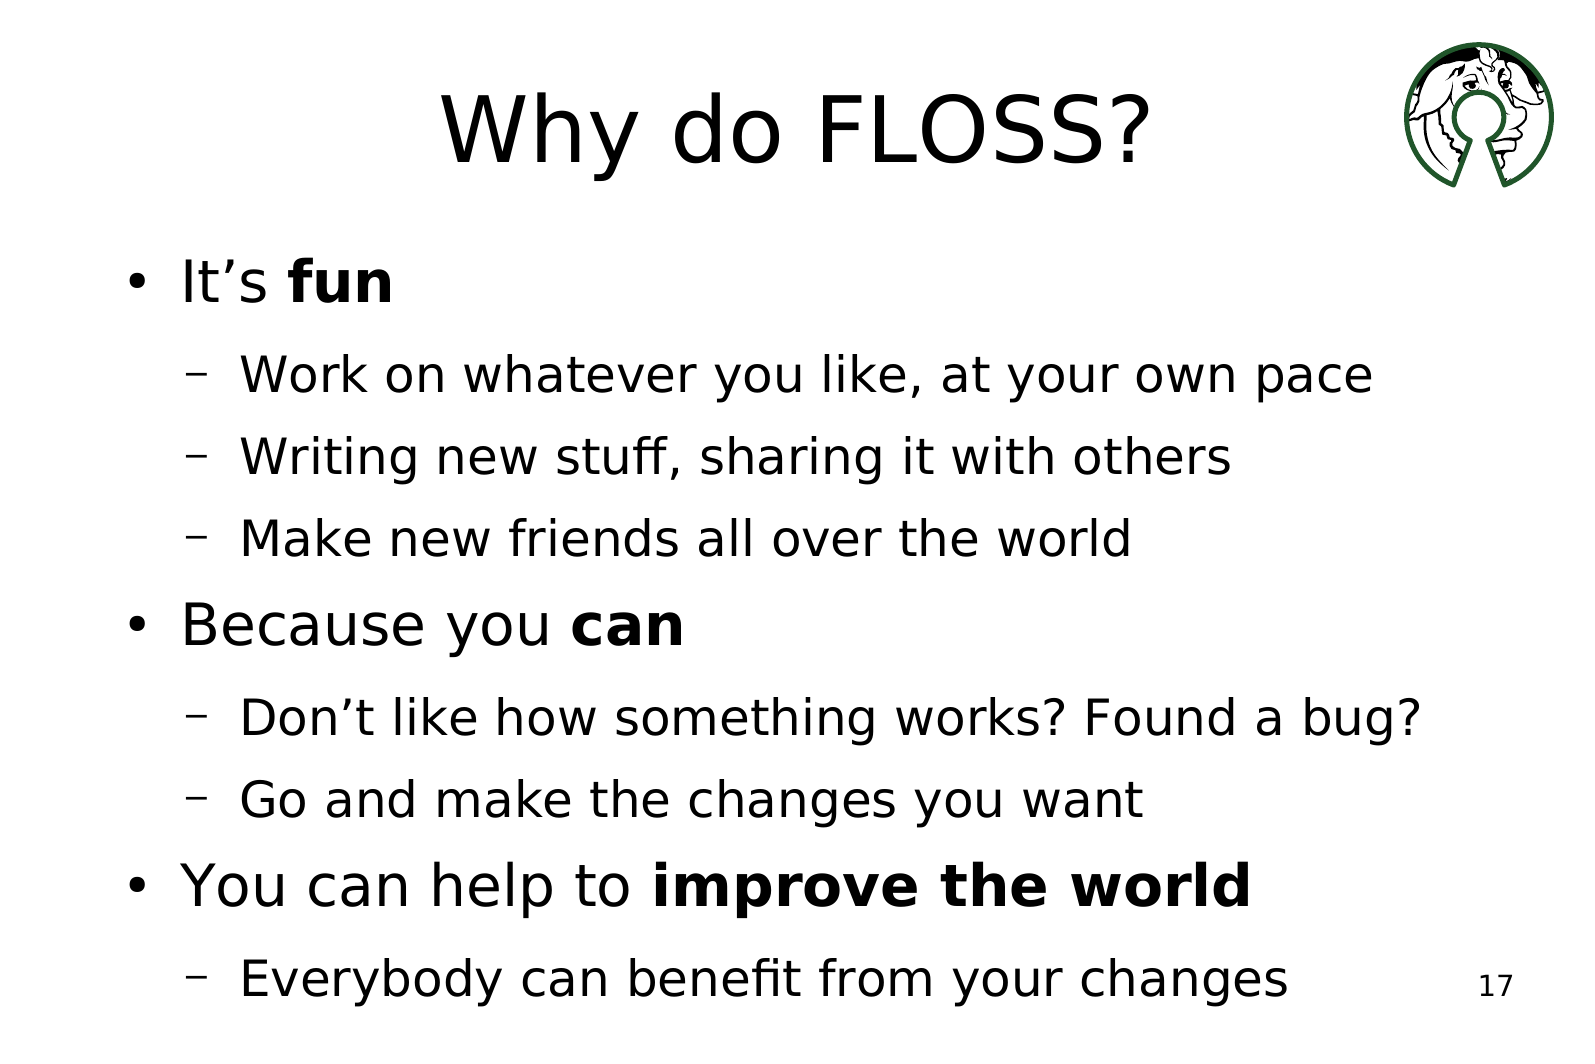

# Why do FLOSS?
It’s fun
Work on whatever you like, at your own pace
Writing new stuff, sharing it with others
Make new friends all over the world
Because you can
Don’t like how something works? Found a bug?
Go and make the changes you want
You can help to improve the world
Everybody can benefit from your changes
17